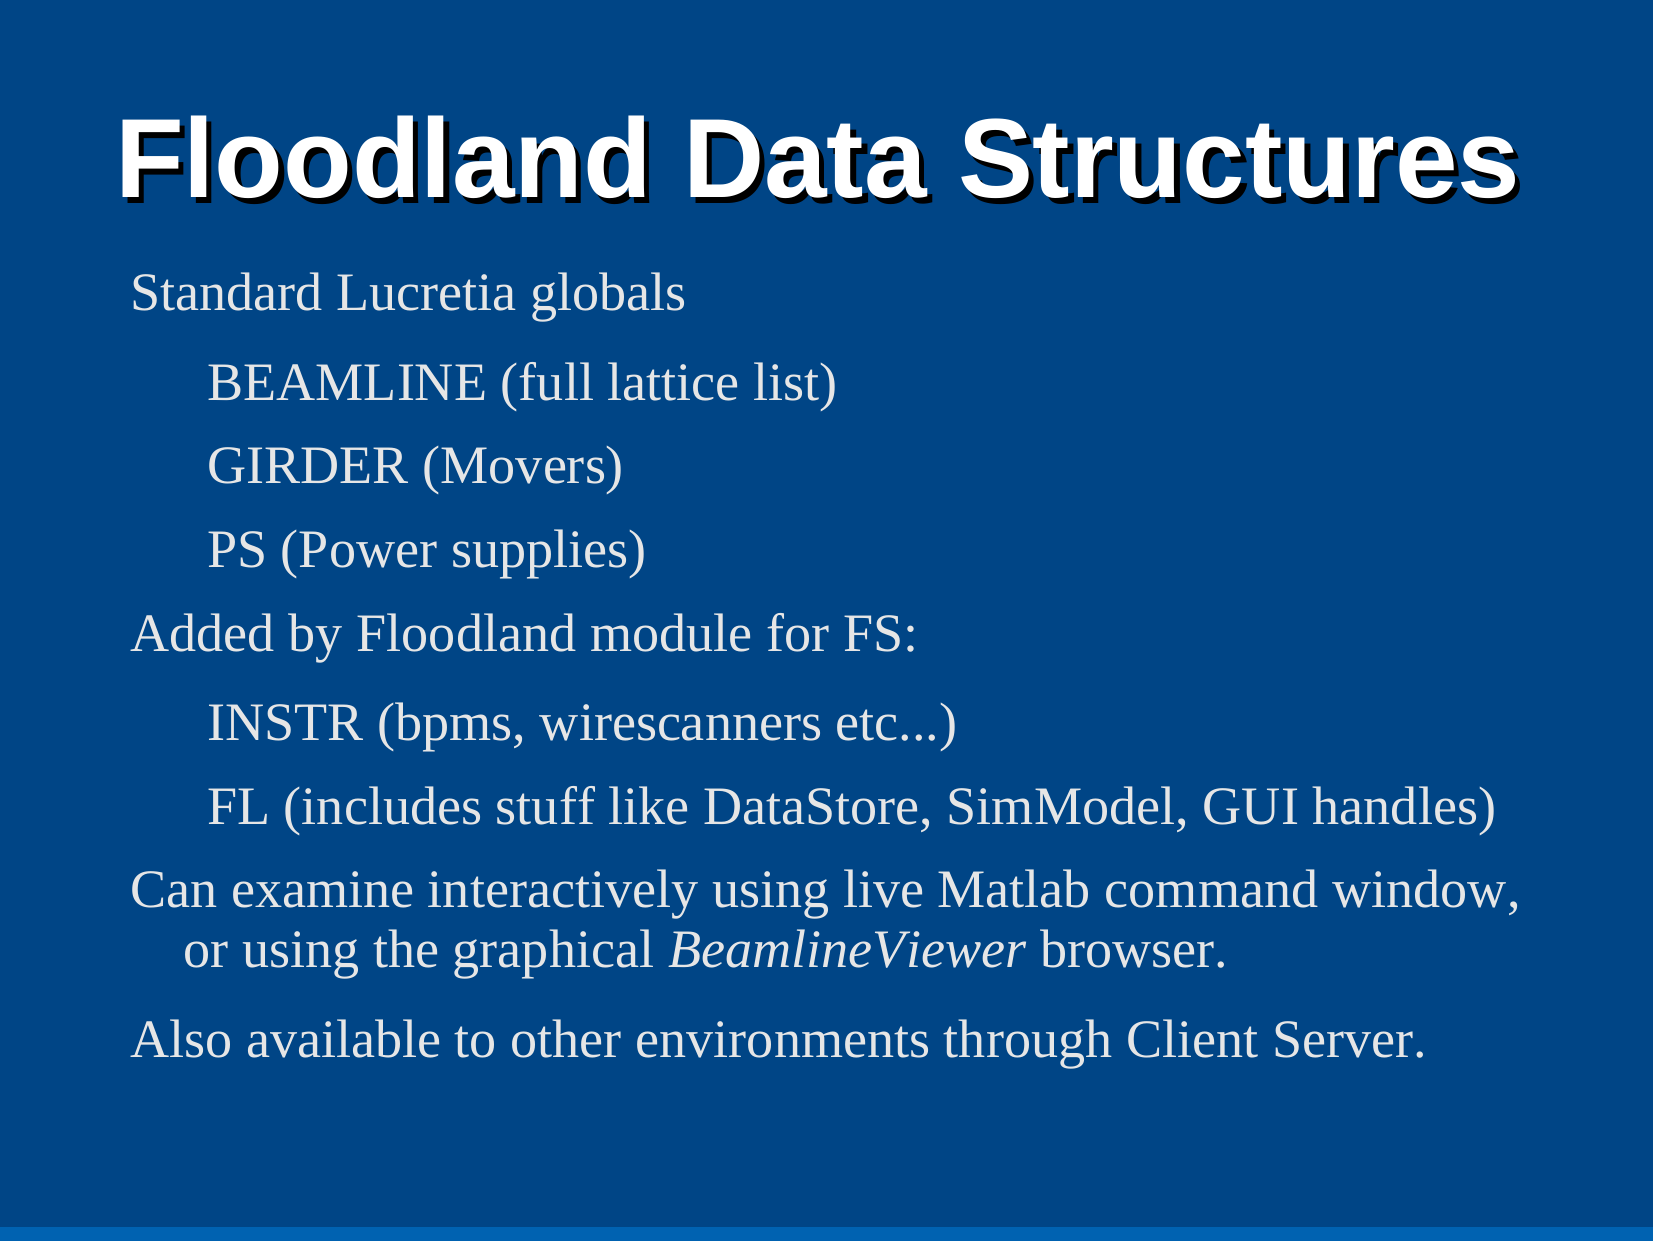

# Floodland Data Structures
Standard Lucretia globals
BEAMLINE (full lattice list)
GIRDER (Movers)
PS (Power supplies)
Added by Floodland module for FS:
INSTR (bpms, wirescanners etc...)
FL (includes stuff like DataStore, SimModel, GUI handles)
Can examine interactively using live Matlab command window, or using the graphical BeamlineViewer browser.
Also available to other environments through Client Server.